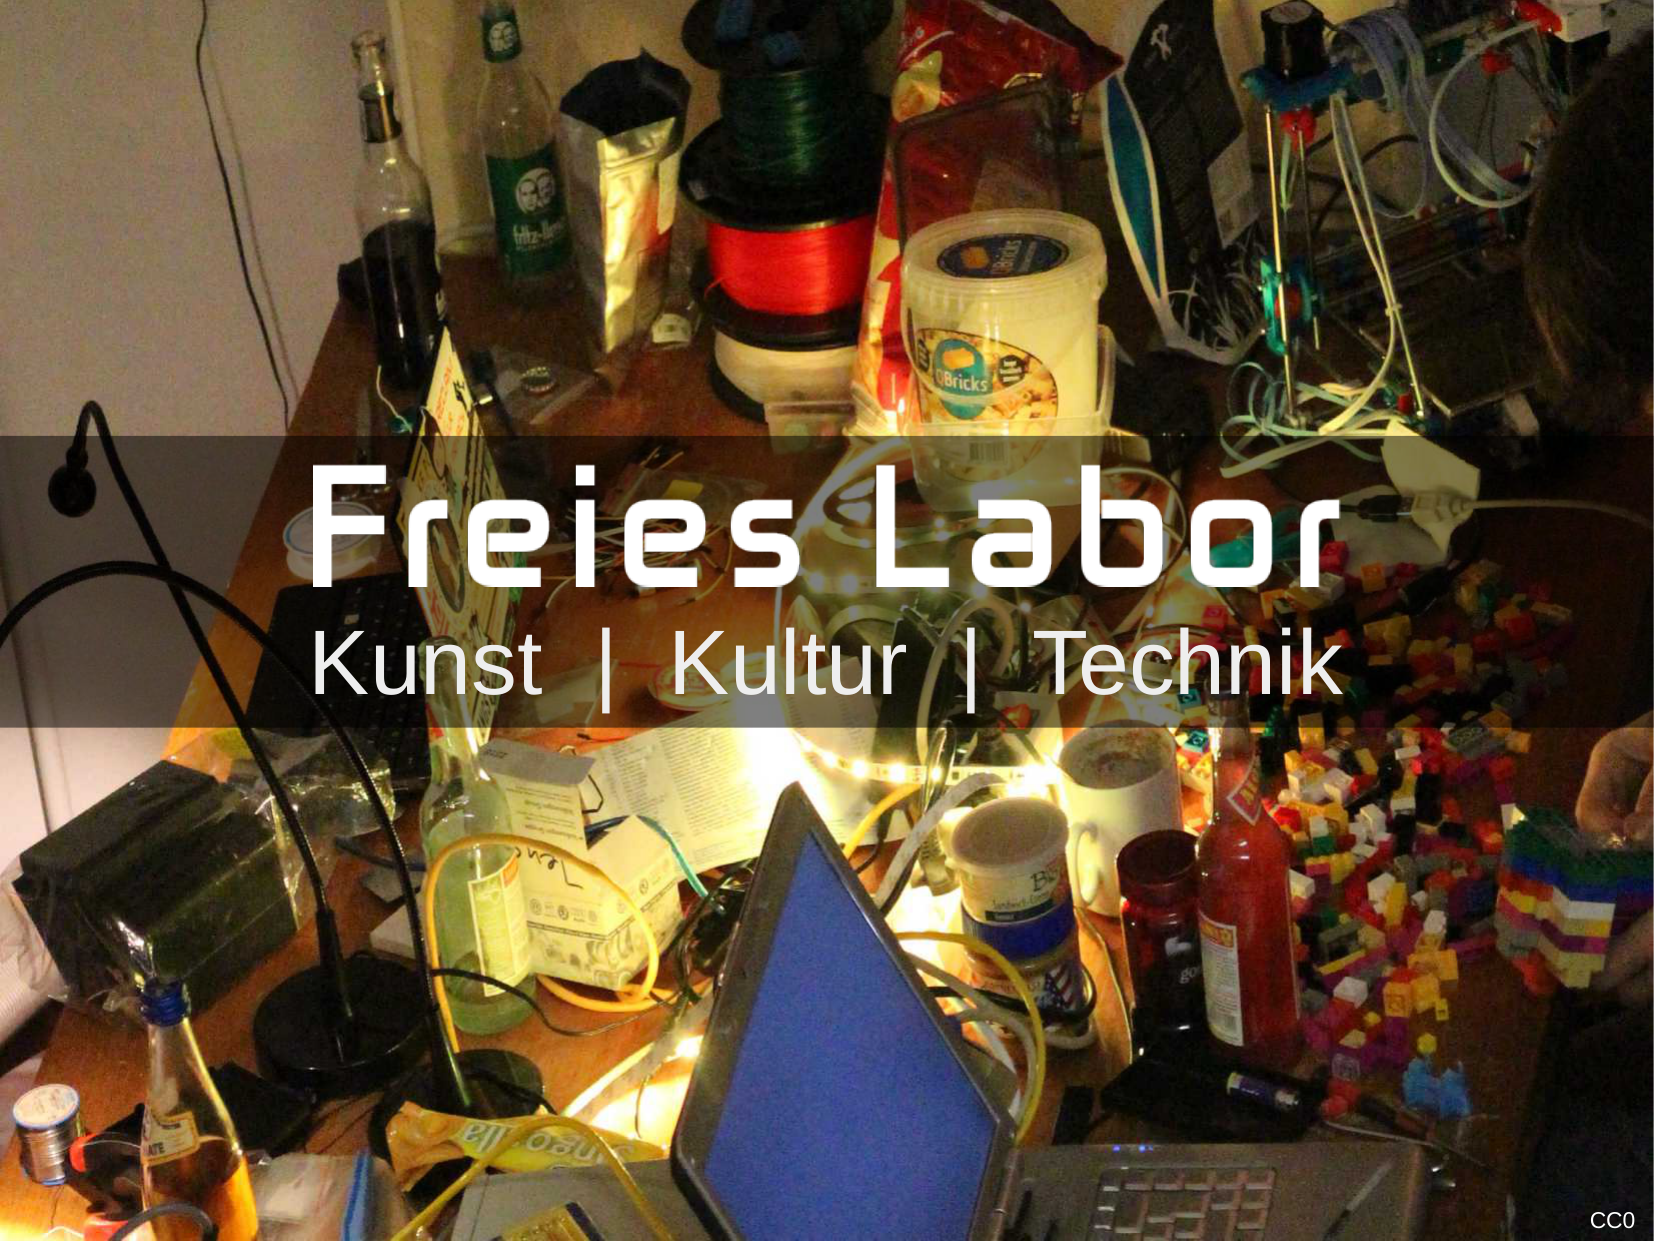

# Kunst | Kultur | Technik
CC0